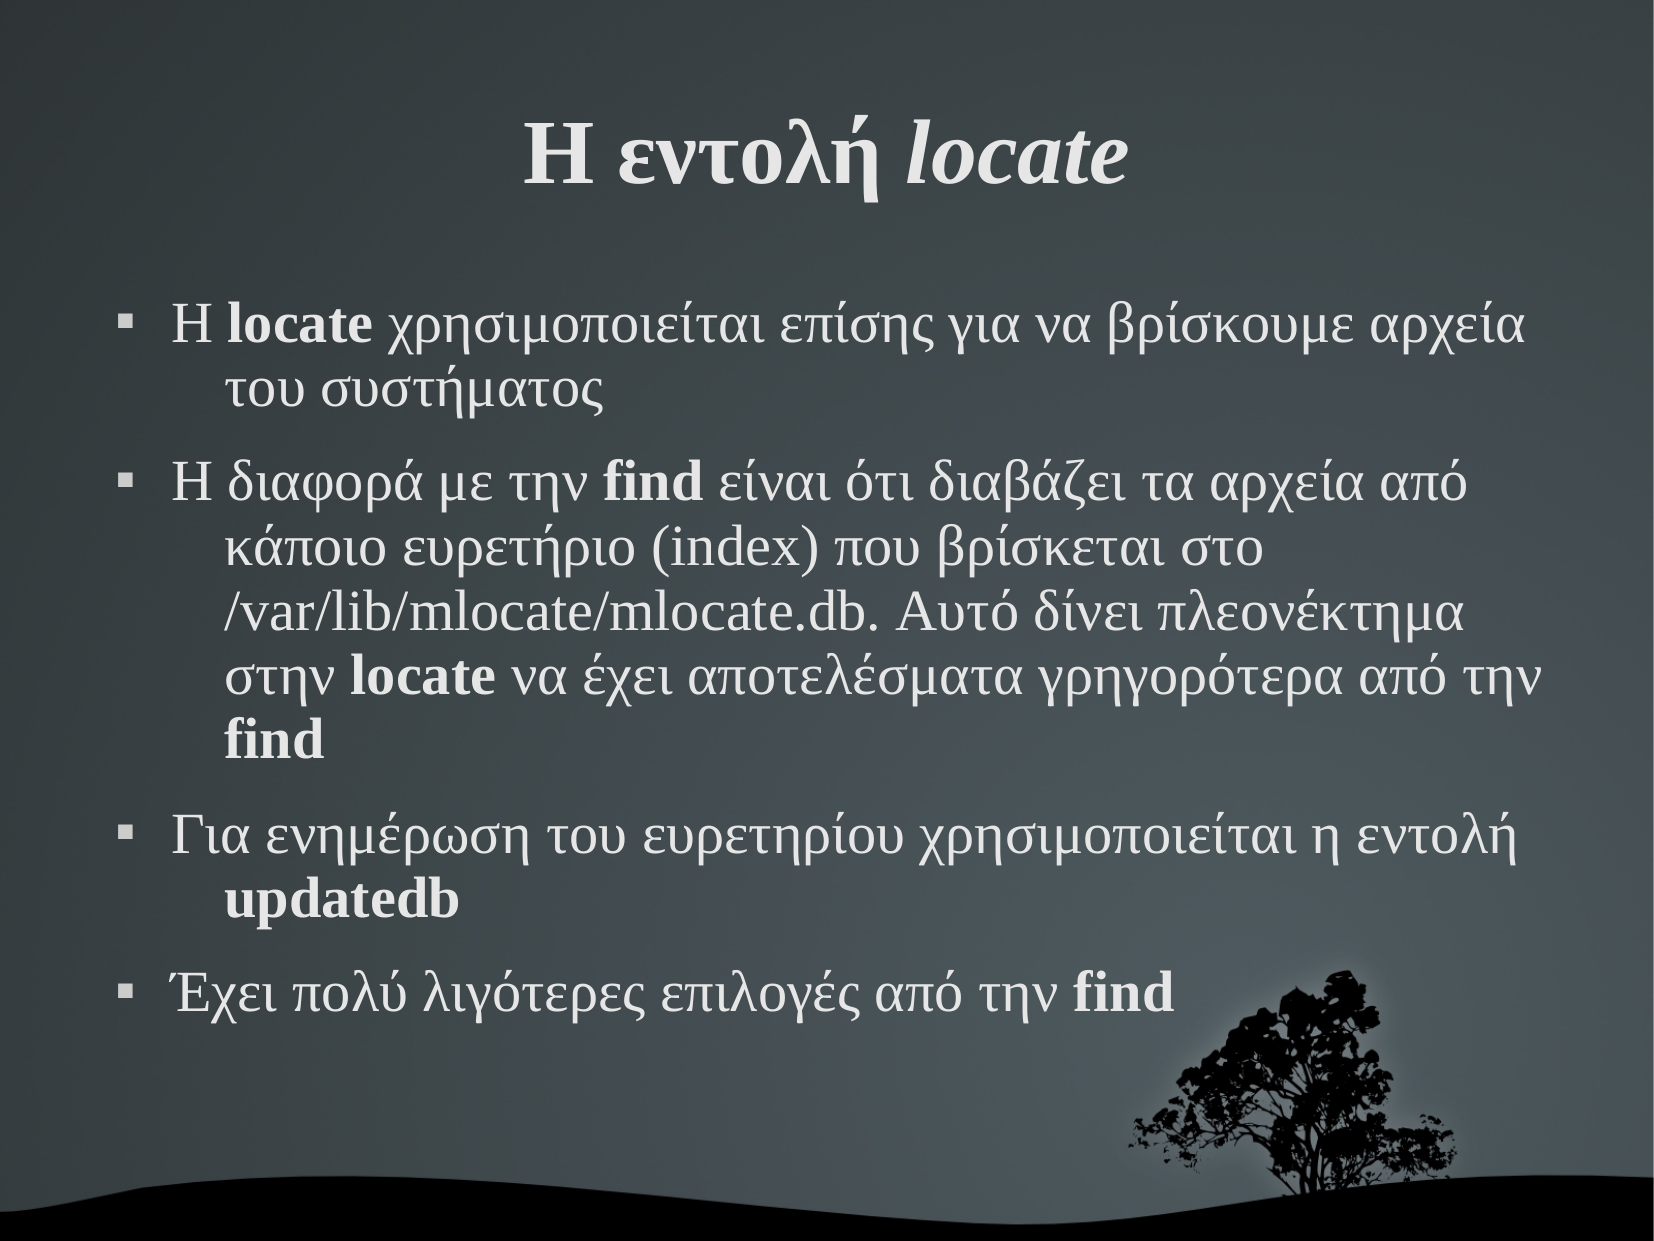

# Η εντολή locate
Η locate χρησιμοποιείται επίσης για να βρίσκουμε αρχεία του συστήματος
Η διαφορά με την find είναι ότι διαβάζει τα αρχεία από κάποιο ευρετήριο (index) που βρίσκεται στο /var/lib/mlocate/mlocate.db. Αυτό δίνει πλεονέκτημα στην locate να έχει αποτελέσματα γρηγορότερα από την find
Για ενημέρωση του ευρετηρίου χρησιμοποιείται η εντολή updatedb
Έχει πολύ λιγότερες επιλογές από την find